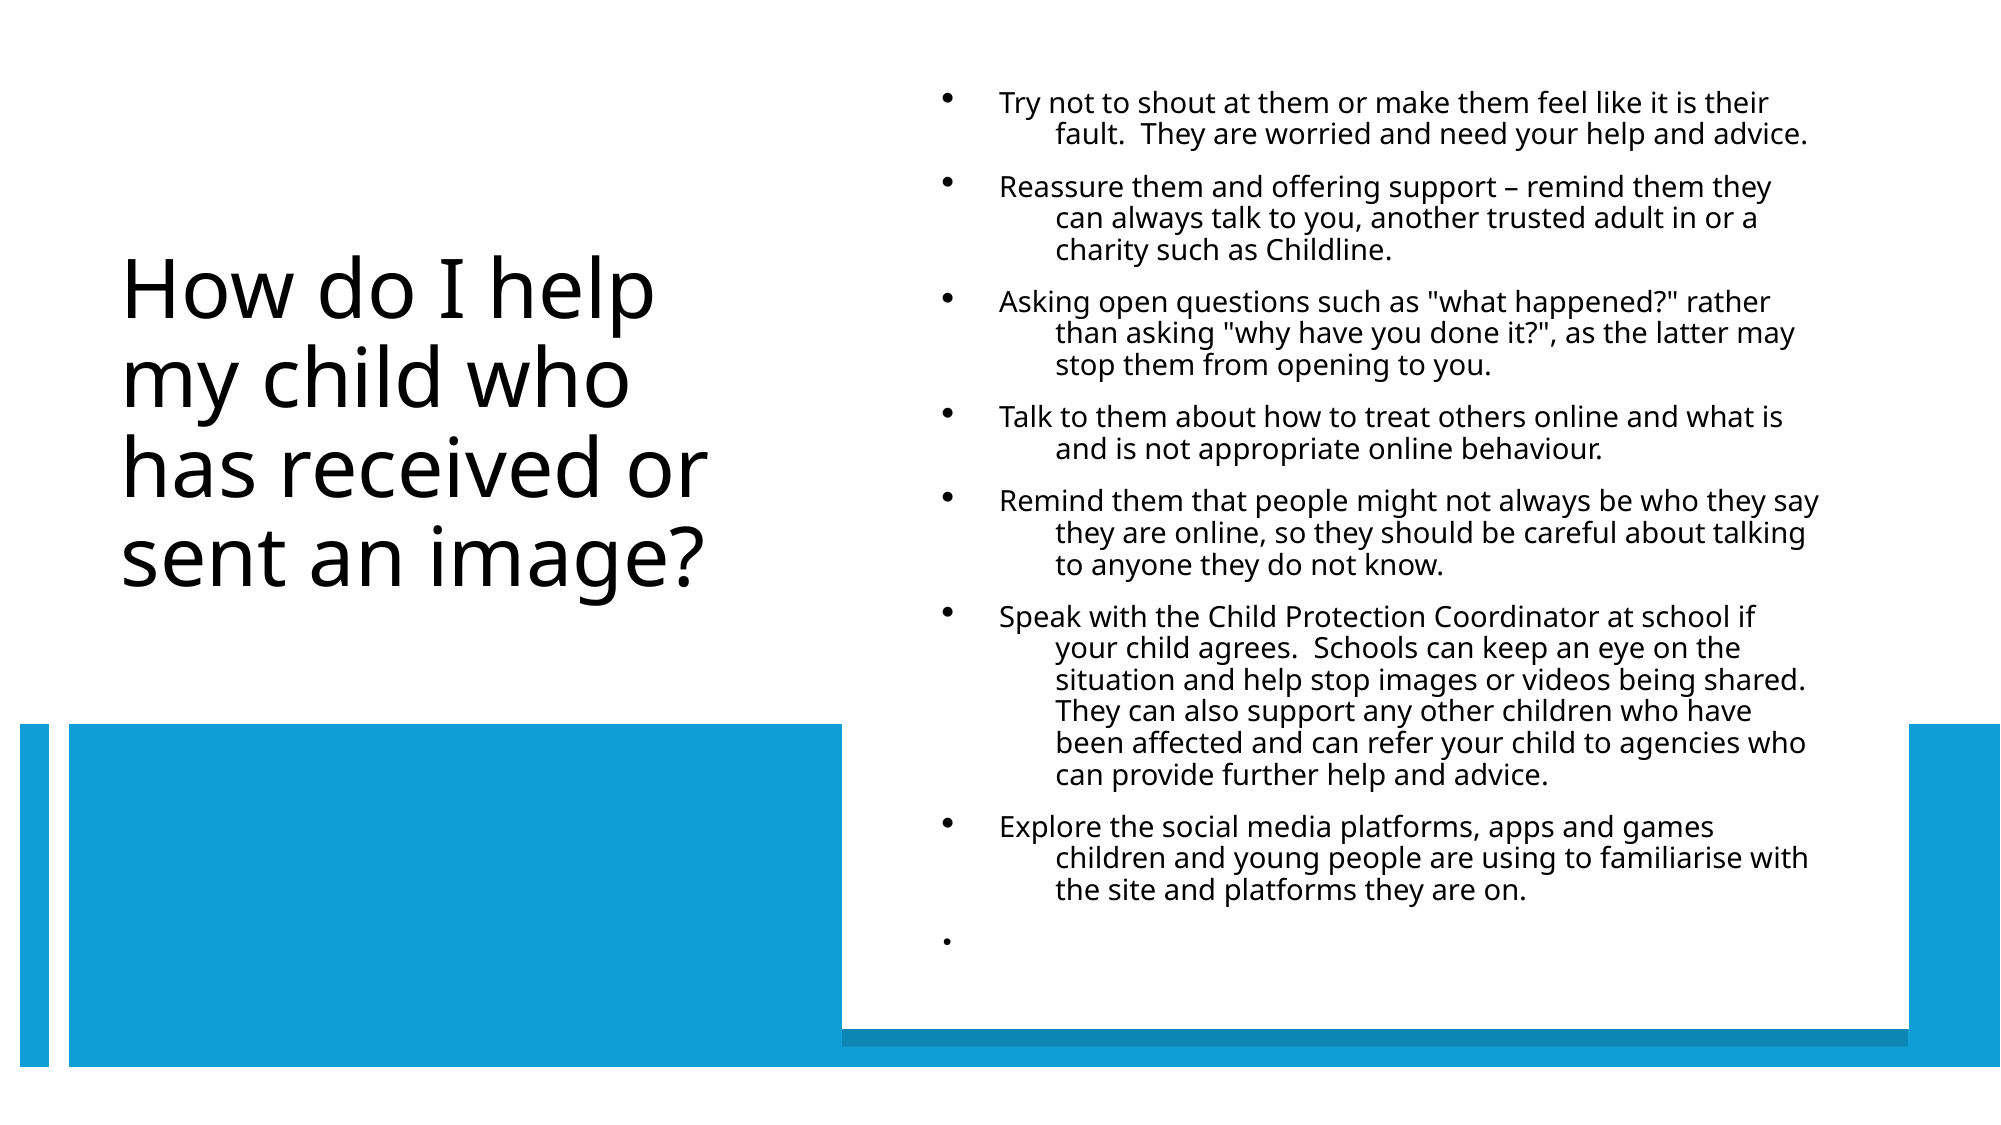

Try not to shout at them or make them feel like it is their fault. They are worried and need your help and advice.
Reassure them and offering support – remind them they can always talk to you, another trusted adult in or a charity such as Childline.
Asking open questions such as "what happened?" rather than asking "why have you done it?", as the latter may stop them from opening to you.
Talk to them about how to treat others online and what is and is not appropriate online behaviour.
Remind them that people might not always be who they say they are online, so they should be careful about talking to anyone they do not know.
Speak with the Child Protection Coordinator at school if your child agrees. Schools can keep an eye on the situation and help stop images or videos being shared. They can also support any other children who have been affected and can refer your child to agencies who can provide further help and advice.
Explore the social media platforms, apps and games children and young people are using to familiarise with the site and platforms they are on.
# How do I help my child who has received or sent an image?